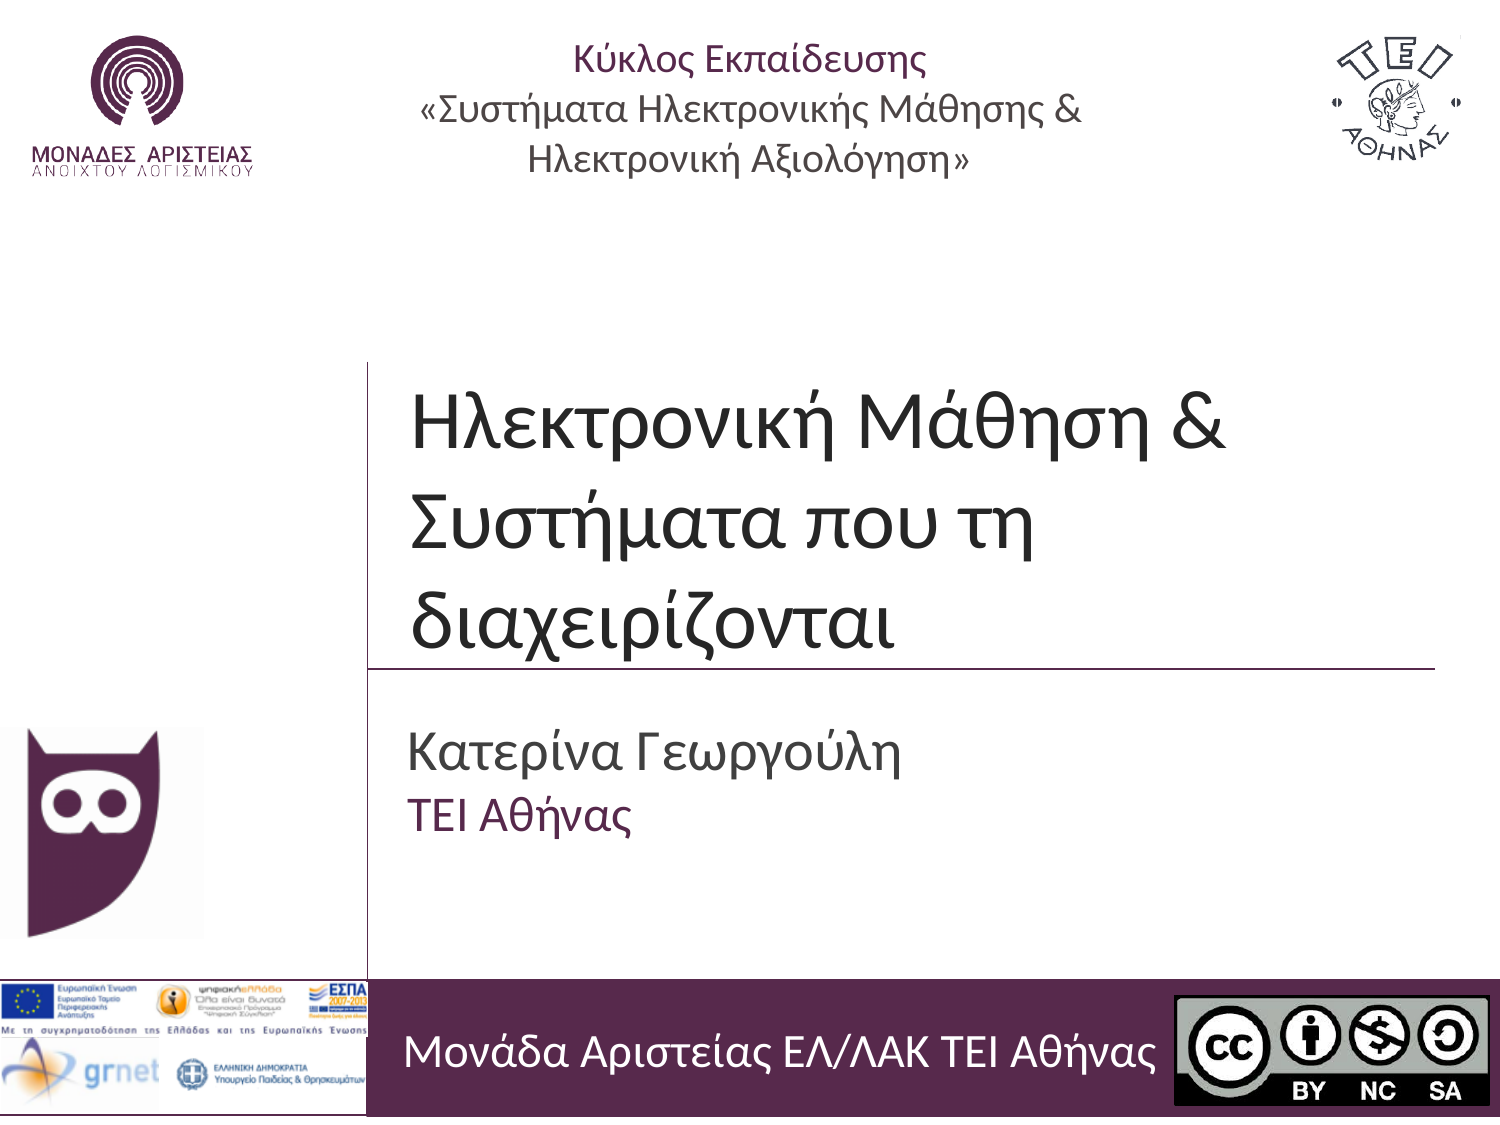

Κύκλος Εκπαίδευσης
«Συστήματα Ηλεκτρονικής Μάθησης & Ηλεκτρονική Αξιολόγηση»
# Ηλεκτρονική Μάθηση & Συστήματα που τη διαχειρίζονται
Κατερίνα Γεωργούλη
ΤΕΙ Αθήνας
Μονάδα Αριστείας ΕΛ/ΛΑΚ ΤΕΙ Αθήνας